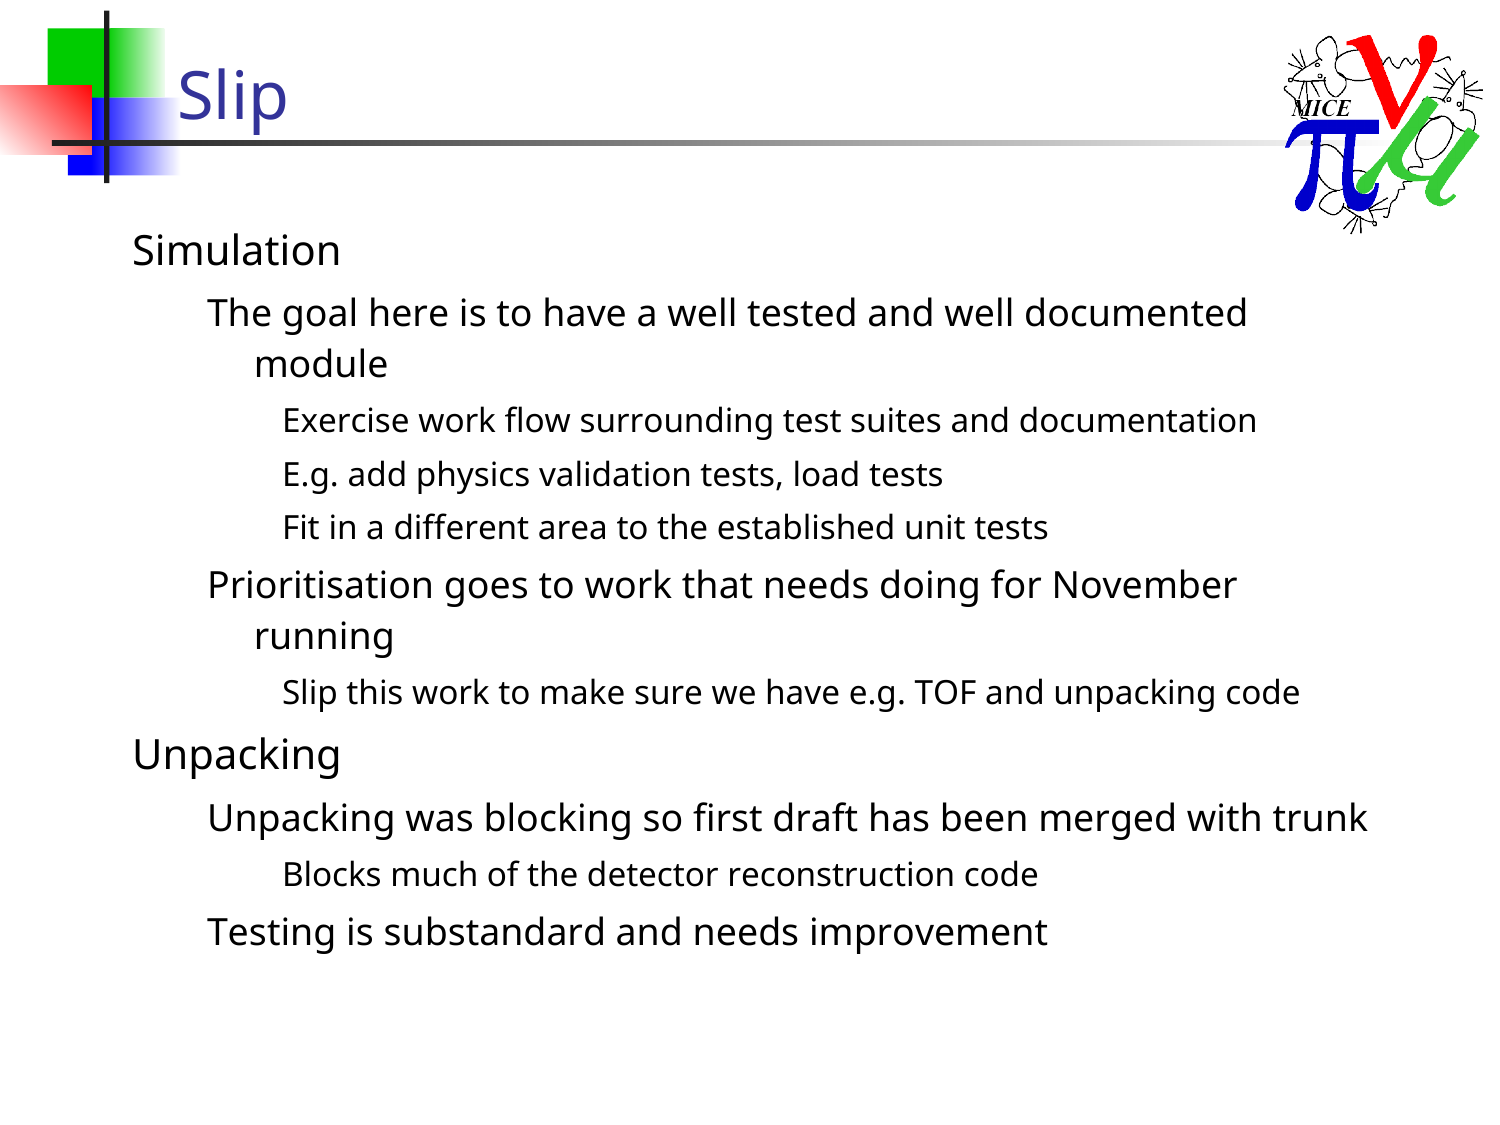

# Slip
Simulation
The goal here is to have a well tested and well documented module
Exercise work flow surrounding test suites and documentation
E.g. add physics validation tests, load tests
Fit in a different area to the established unit tests
Prioritisation goes to work that needs doing for November running
Slip this work to make sure we have e.g. TOF and unpacking code
Unpacking
Unpacking was blocking so first draft has been merged with trunk
Blocks much of the detector reconstruction code
Testing is substandard and needs improvement